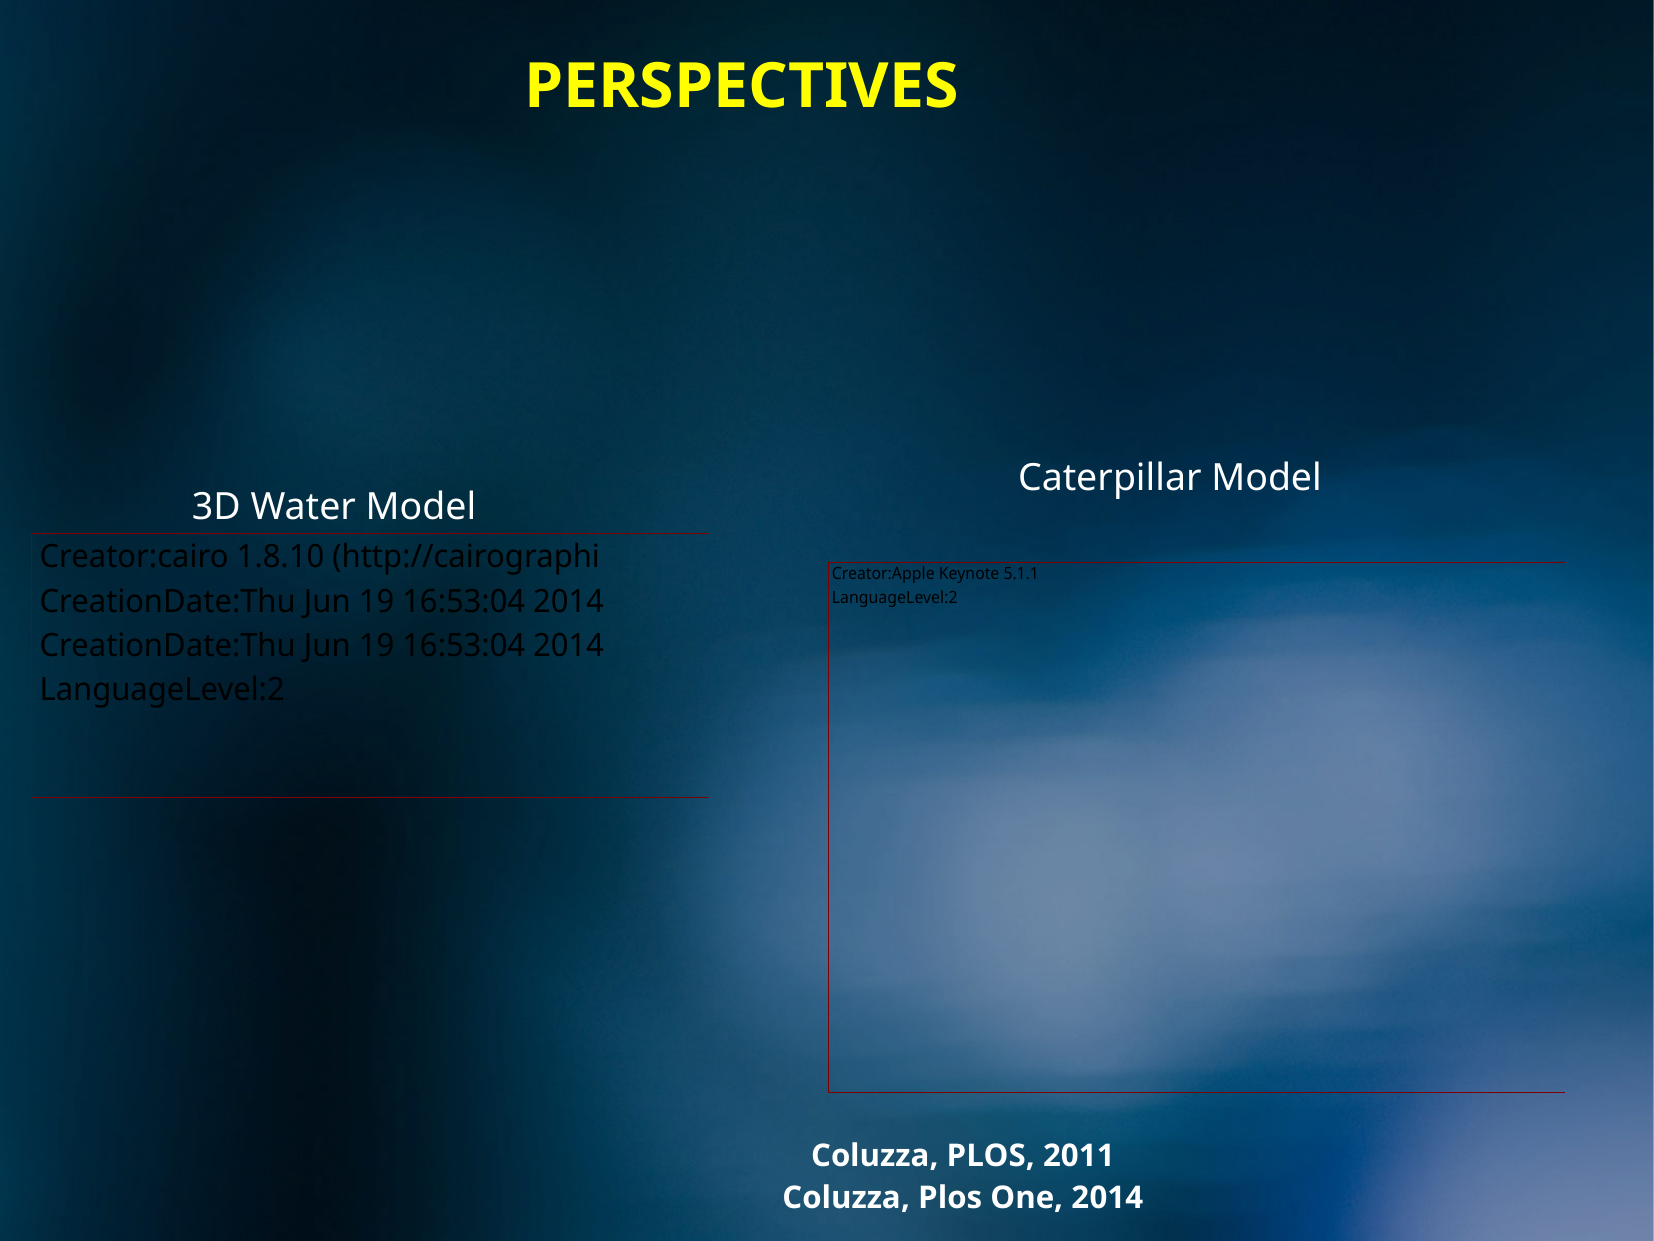

PERSPECTIVES
Caterpillar Model
3D Water Model
Coluzza, PLOS, 2011
Coluzza, Plos One, 2014